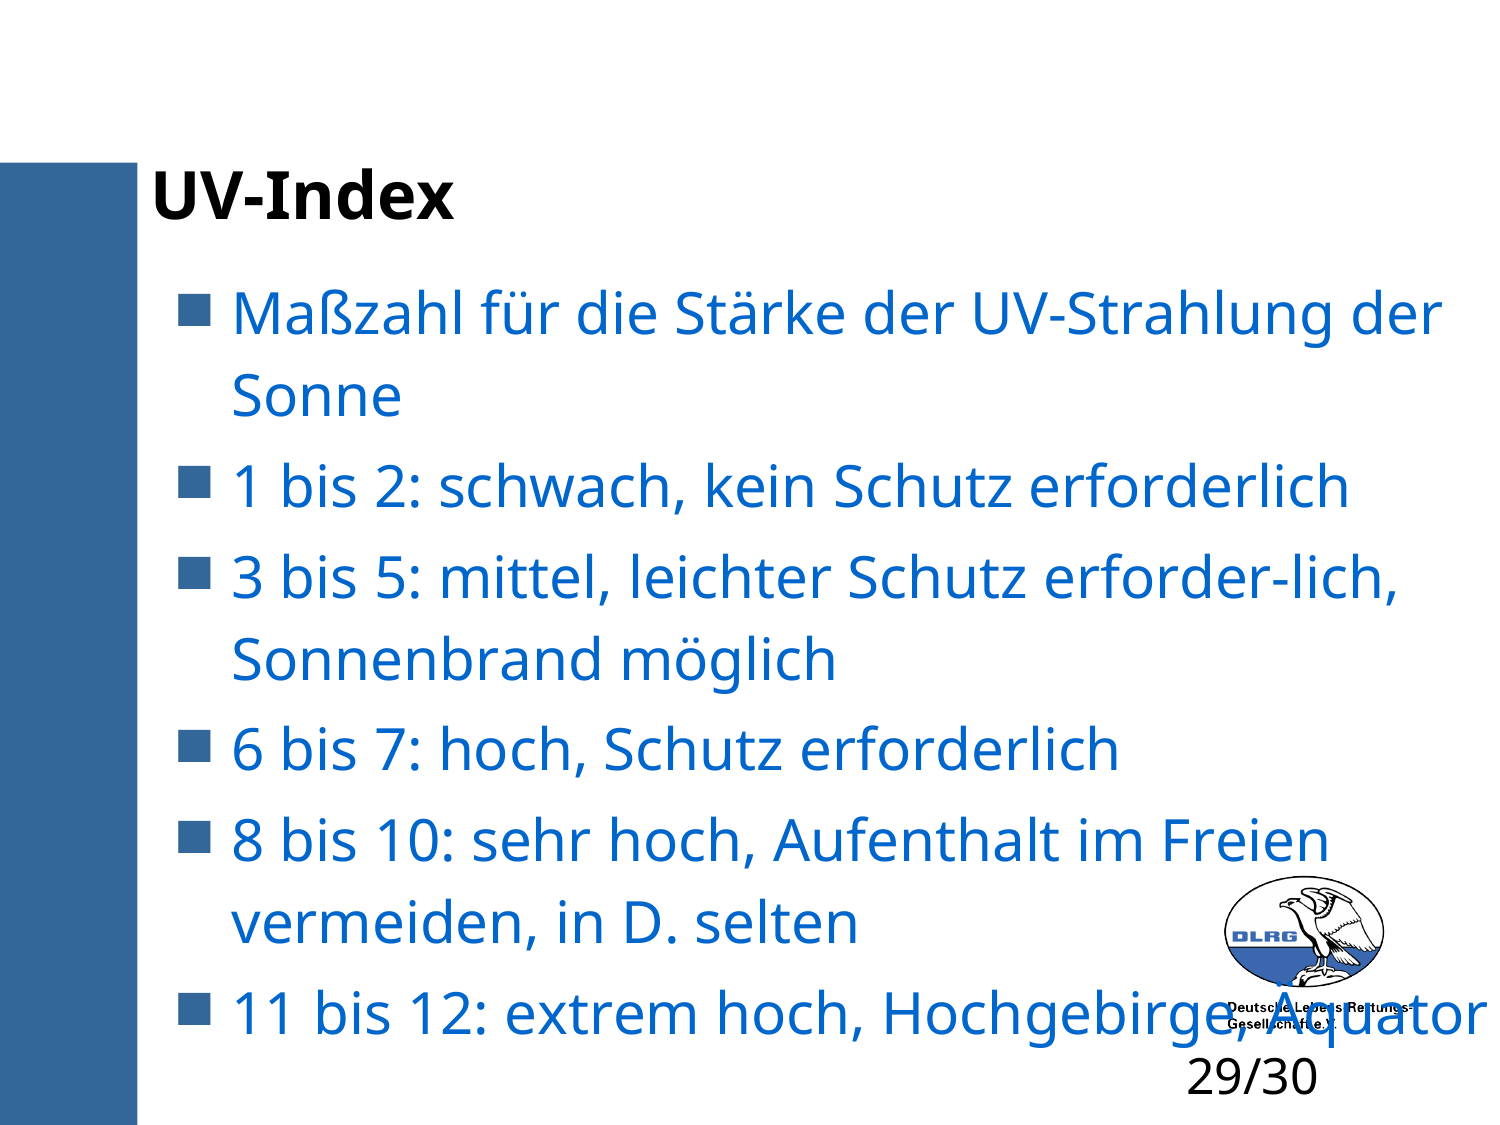

# UV-Index
Maßzahl für die Stärke der UV-Strahlung der Sonne
1 bis 2: schwach, kein Schutz erforderlich
3 bis 5: mittel, leichter Schutz erforder-lich, Sonnenbrand möglich
6 bis 7: hoch, Schutz erforderlich
8 bis 10: sehr hoch, Aufenthalt im Freien vermeiden, in D. selten
11 bis 12: extrem hoch, Hochgebirge, Äquator